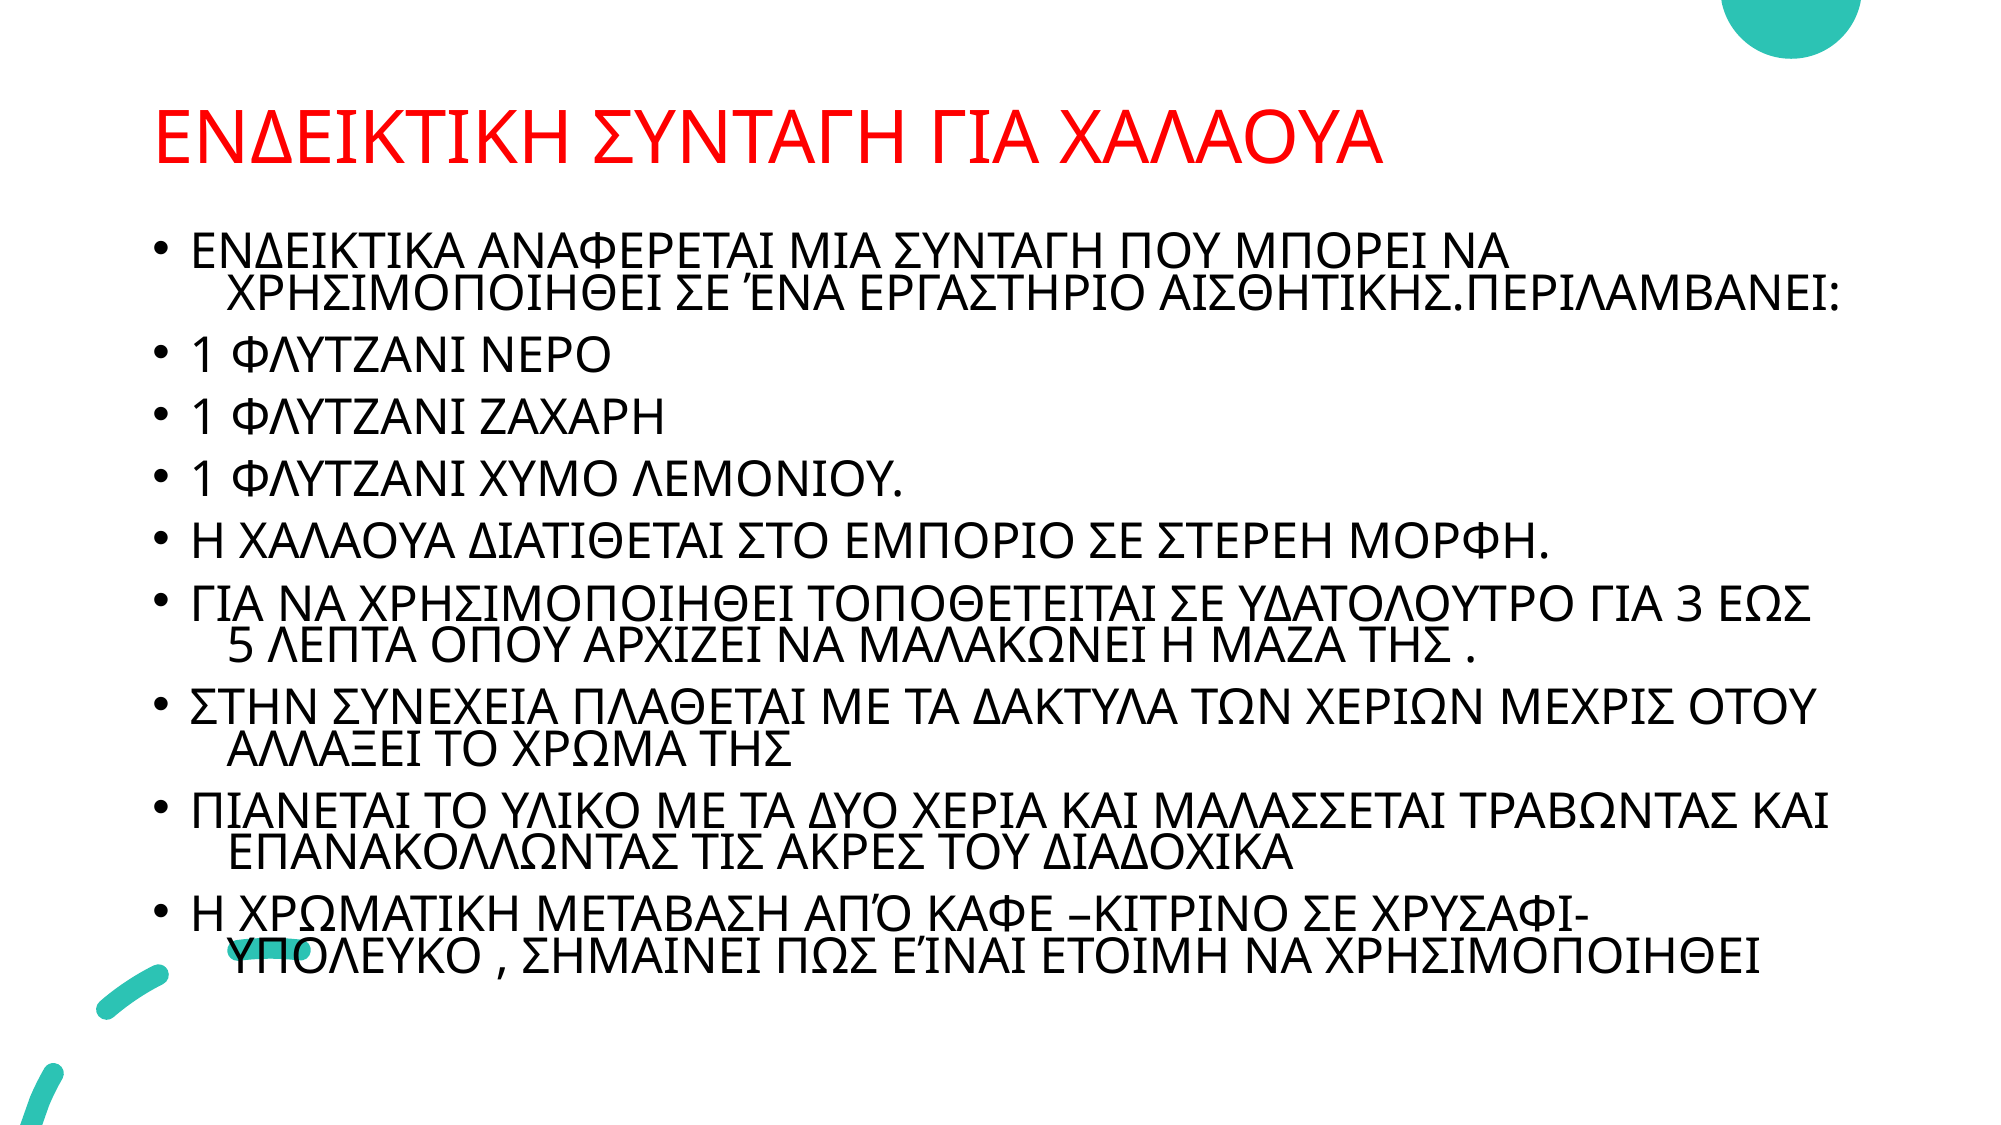

# ΕΝΔΕΙΚΤΙΚΗ ΣΥΝΤΑΓΗ ΓΙΑ ΧΑΛΑΟΥΑ
ΕΝΔΕΙΚΤΙΚΑ ΑΝΑΦΕΡΕΤΑΙ ΜΙΑ ΣΥΝΤΑΓΗ ΠΟΥ ΜΠΟΡΕΙ ΝΑ ΧΡΗΣΙΜΟΠΟΙΗΘΕΙ ΣΕ ΈΝΑ ΕΡΓΑΣΤΗΡΙΟ ΑΙΣΘΗΤΙΚΗΣ.ΠΕΡΙΛΑΜΒΑΝΕΙ:
1 ΦΛΥΤΖΑΝΙ ΝΕΡΟ
1 ΦΛΥΤΖΑΝΙ ΖΑΧΑΡΗ
1 ΦΛΥΤΖΑΝΙ ΧΥΜΟ ΛΕΜΟΝΙΟΥ.
Η ΧΑΛΑΟΥΑ ΔΙΑΤΙΘΕΤΑΙ ΣΤΟ ΕΜΠΟΡΙΟ ΣΕ ΣΤΕΡΕΗ ΜΟΡΦΗ.
ΓΙΑ ΝΑ ΧΡΗΣΙΜΟΠΟΙΗΘΕΙ ΤΟΠΟΘΕΤΕΙΤΑΙ ΣΕ ΥΔΑΤΟΛΟΥΤΡΟ ΓΙΑ 3 ΕΩΣ 5 ΛΕΠΤΑ ΟΠΟΥ ΑΡΧΙΖΕΙ ΝΑ ΜΑΛΑΚΩΝΕΙ Η ΜΑΖΑ ΤΗΣ .
ΣΤΗΝ ΣΥΝΕΧΕΙΑ ΠΛΑΘΕΤΑΙ ΜΕ ΤΑ ΔΑΚΤΥΛΑ ΤΩΝ ΧΕΡΙΩΝ ΜΕΧΡΙΣ ΟΤΟΥ ΑΛΛΑΞΕΙ ΤΟ ΧΡΩΜΑ ΤΗΣ
ΠΙΑΝΕΤΑΙ ΤΟ ΥΛΙΚΟ ΜΕ ΤΑ ΔΥΟ ΧΕΡΙΑ ΚΑΙ ΜΑΛΑΣΣΕΤΑΙ ΤΡΑΒΩΝΤΑΣ ΚΑΙ ΕΠΑΝΑΚΟΛΛΩΝΤΑΣ ΤΙΣ ΑΚΡΕΣ ΤΟΥ ΔΙΑΔΟΧΙΚΑ
Η ΧΡΩΜΑΤΙΚΗ ΜΕΤΑΒΑΣΗ ΑΠΌ ΚΑΦΕ –ΚΙΤΡΙΝΟ ΣΕ ΧΡΥΣΑΦΙ- ΥΠΟΛΕΥΚΟ , ΣΗΜΑΙΝΕΙ ΠΩΣ ΕΊΝΑΙ ΕΤΟΙΜΗ ΝΑ ΧΡΗΣΙΜΟΠΟΙΗΘΕΙ